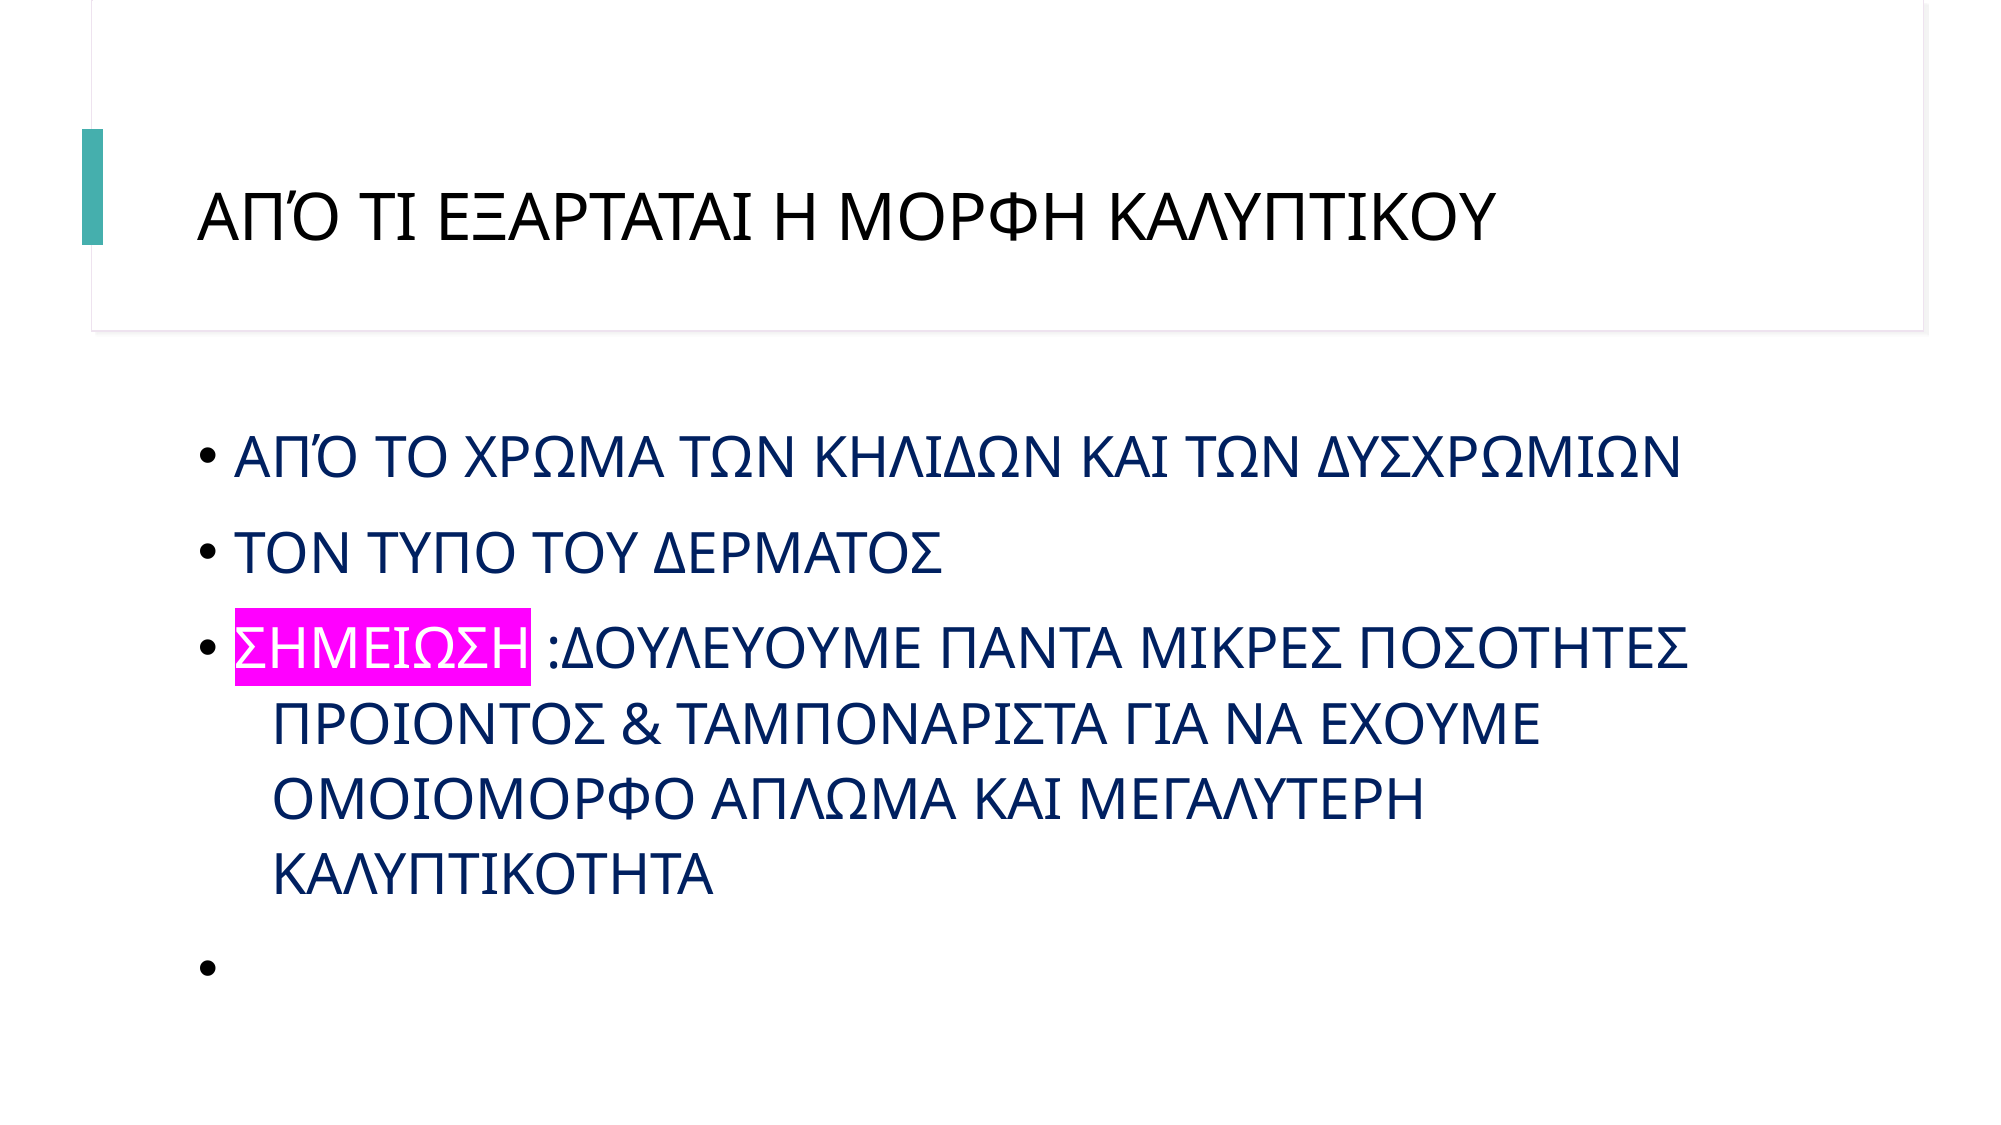

# ΑΠΌ ΤΙ ΕΞΑΡΤΑΤΑΙ Η ΜΟΡΦΗ ΚΑΛΥΠΤΙΚΟΥ
ΑΠΌ ΤΟ ΧΡΩΜΑ ΤΩΝ ΚΗΛΙΔΩΝ ΚΑΙ ΤΩΝ ΔΥΣΧΡΩΜΙΩΝ
ΤΟΝ ΤΥΠΟ ΤΟΥ ΔΕΡΜΑΤΟΣ
ΣΗΜΕΙΩΣΗ :ΔΟΥΛΕΥΟΥΜΕ ΠΑΝΤΑ ΜΙΚΡΕΣ ΠΟΣΟΤΗΤΕΣ ΠΡΟΙΟΝΤΟΣ & ΤΑΜΠΟΝΑΡΙΣΤΑ ΓΙΑ ΝΑ ΕΧΟΥΜΕ ΟΜΟΙΟΜΟΡΦΟ ΑΠΛΩΜΑ ΚΑΙ ΜΕΓΑΛΥΤΕΡΗ ΚΑΛΥΠΤΙΚΟΤΗΤΑ